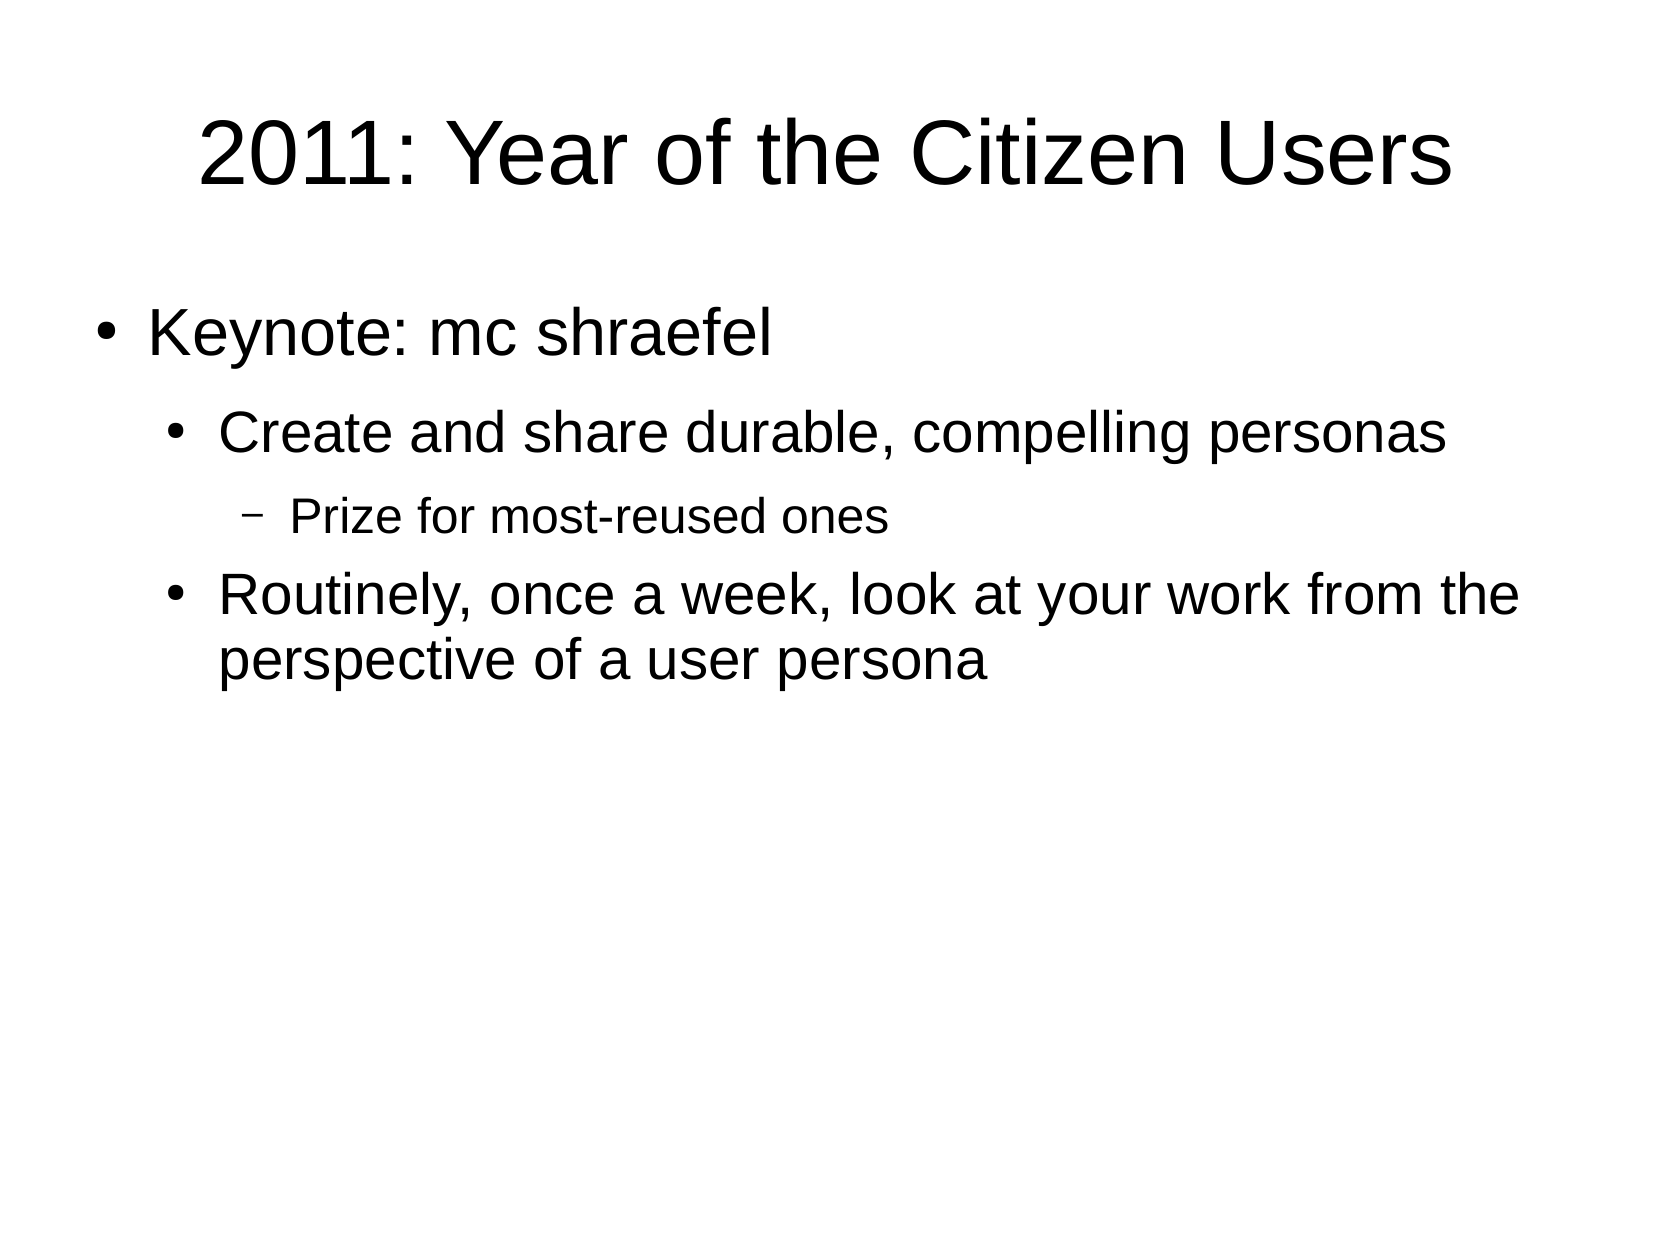

# 2011: Year of the Citizen Users
Keynote: mc shraefel
Create and share durable, compelling personas
Prize for most-reused ones
Routinely, once a week, look at your work from the perspective of a user persona